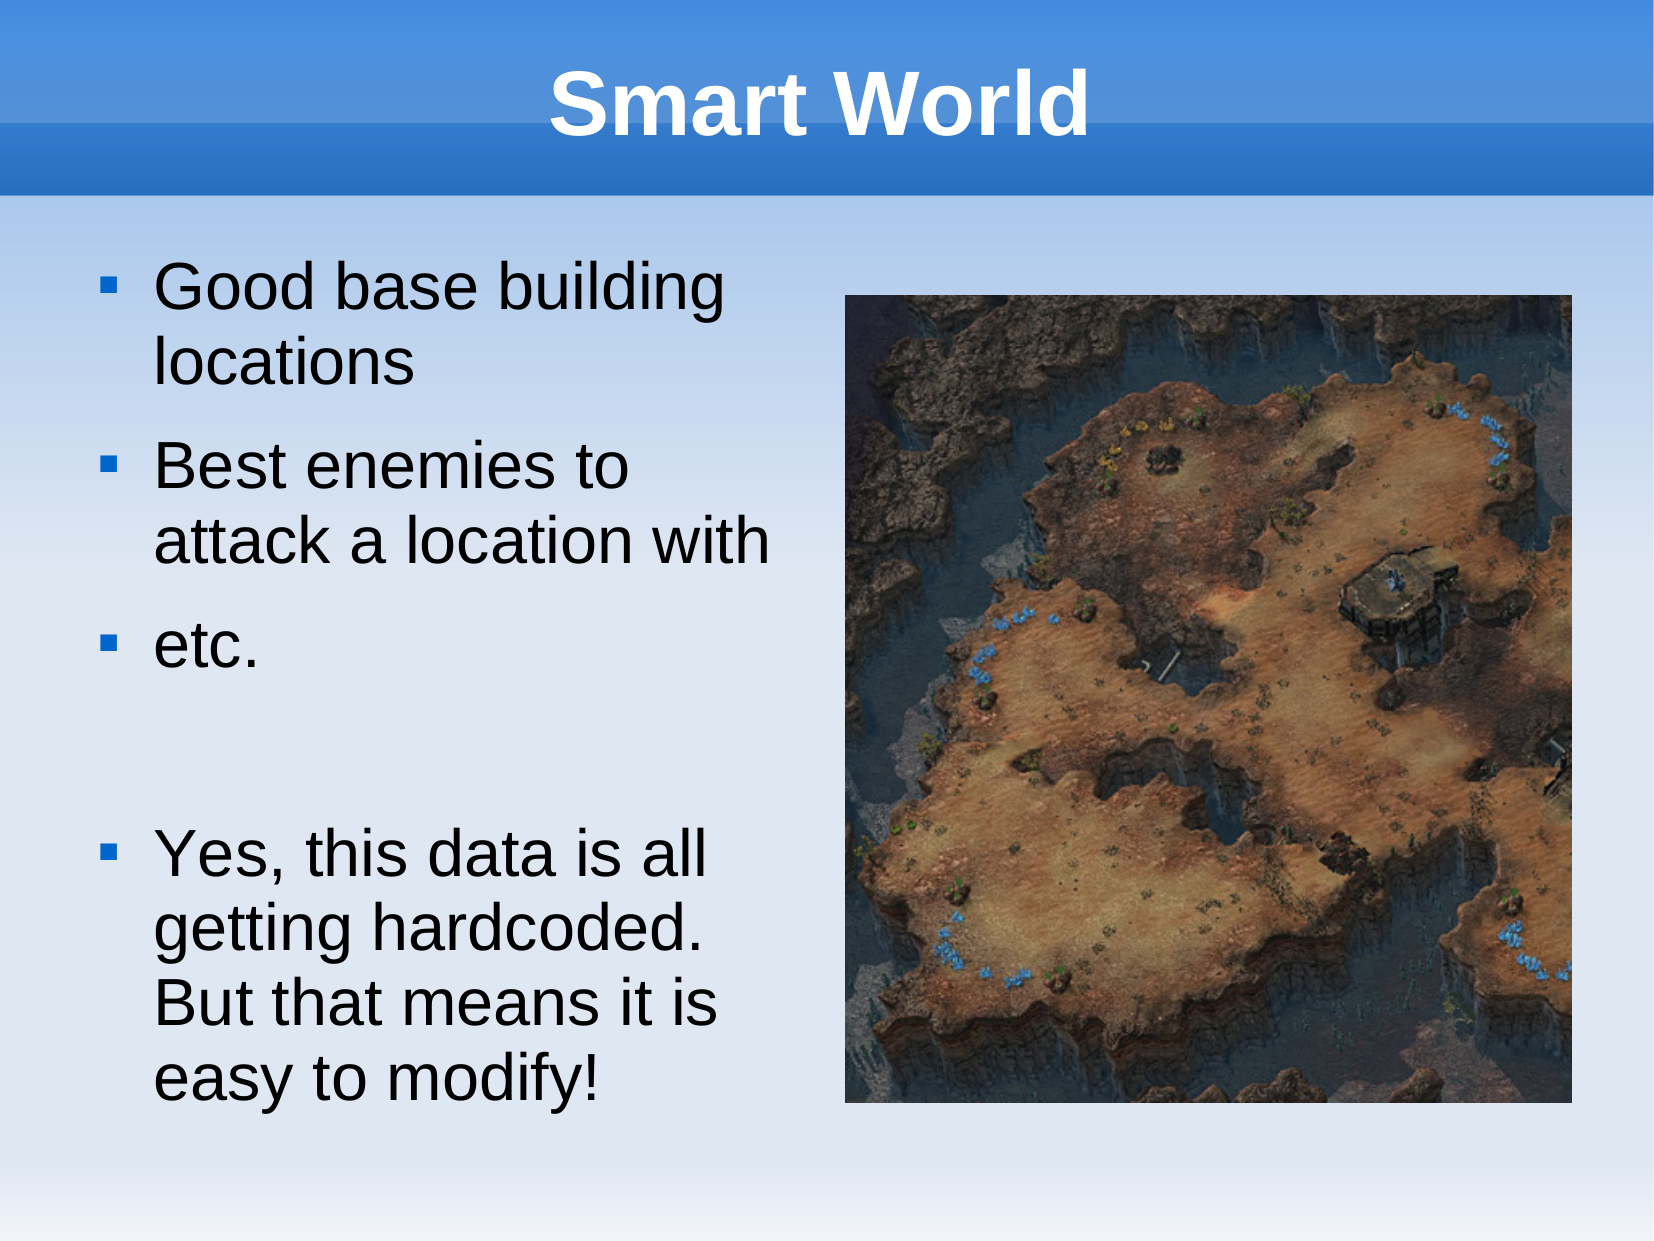

# Smart World
Good base building locations
Best enemies to attack a location with
etc.
Yes, this data is all getting hardcoded. But that means it is easy to modify!